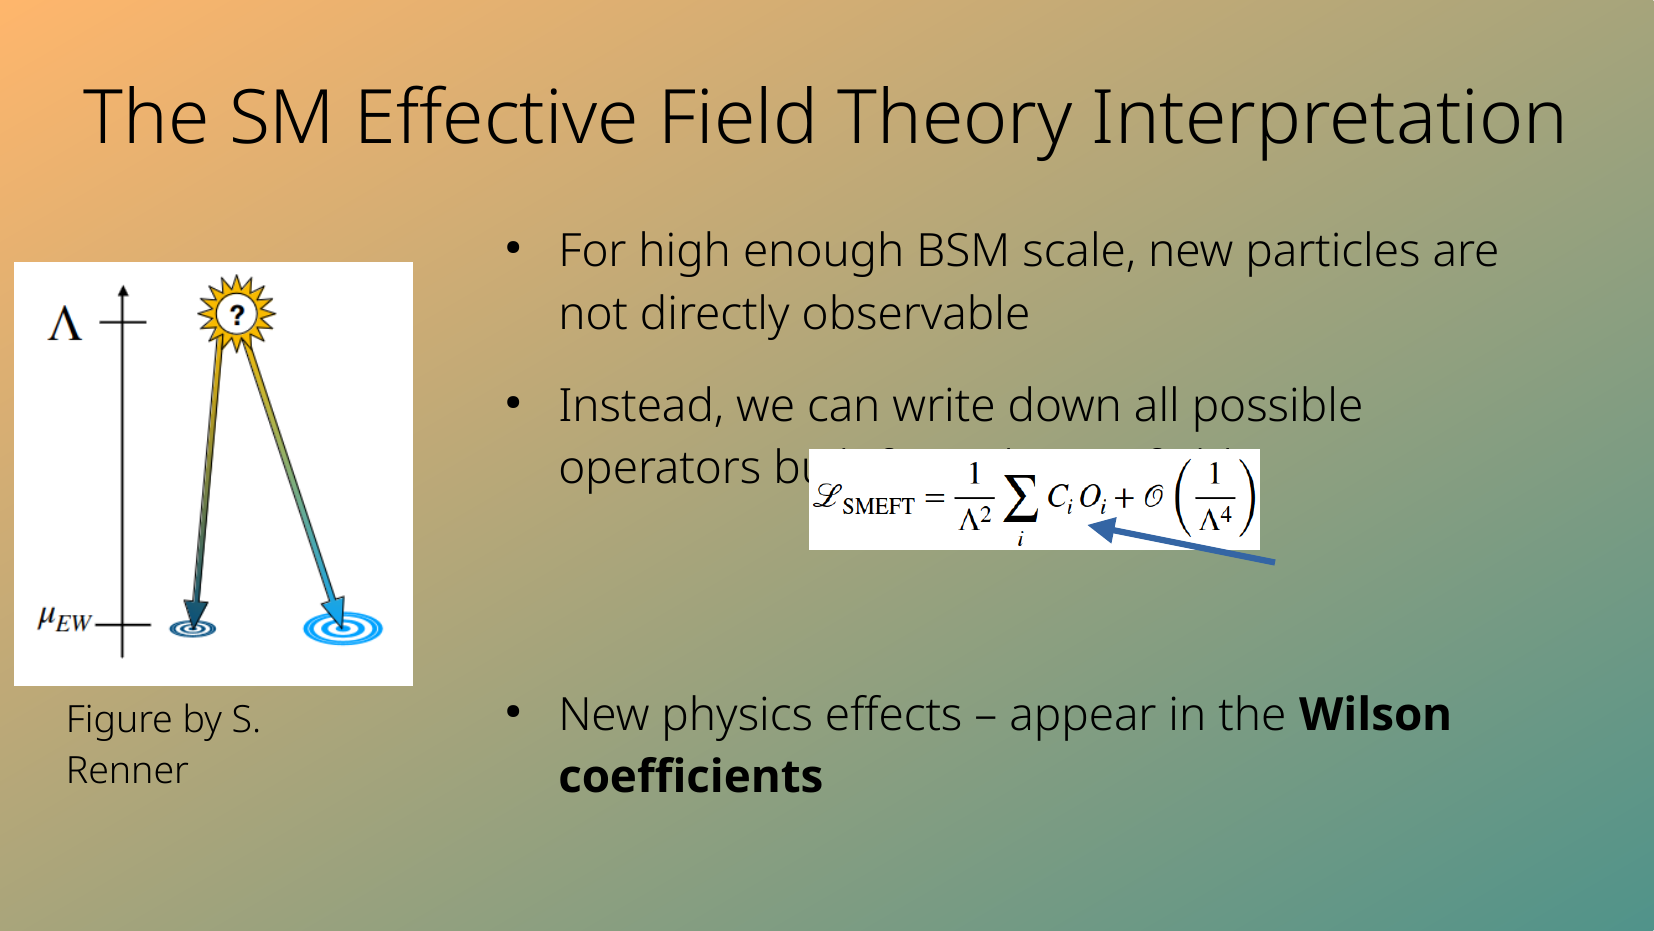

# The SM Effective Field Theory Interpretation
For high enough BSM scale, new particles are not directly observable
Instead, we can write down all possible operators built from the SM fields
New physics effects – appear in the Wilson coefficients
Figure by S. Renner